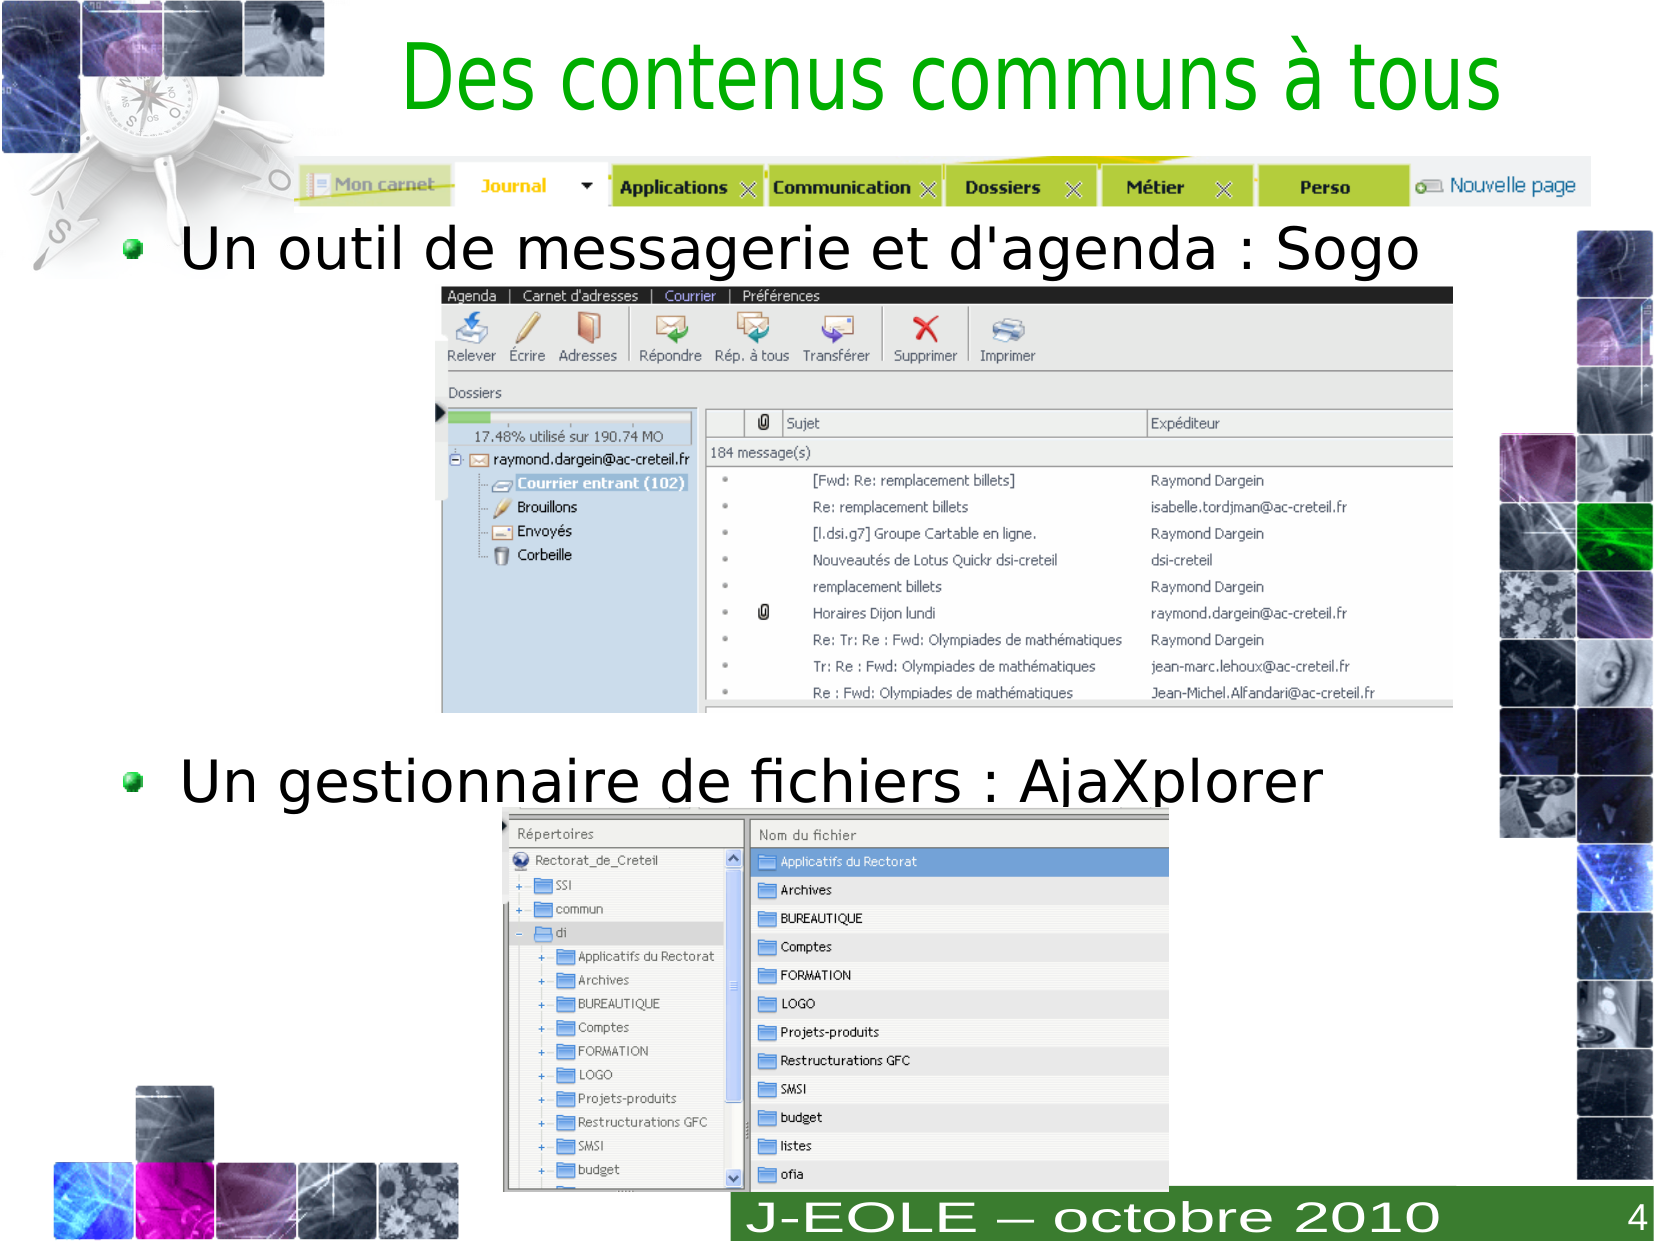

# Des contenus communs à tous
Un outil de messagerie et d'agenda : Sogo
Un gestionnaire de fichiers : AjaXplorer